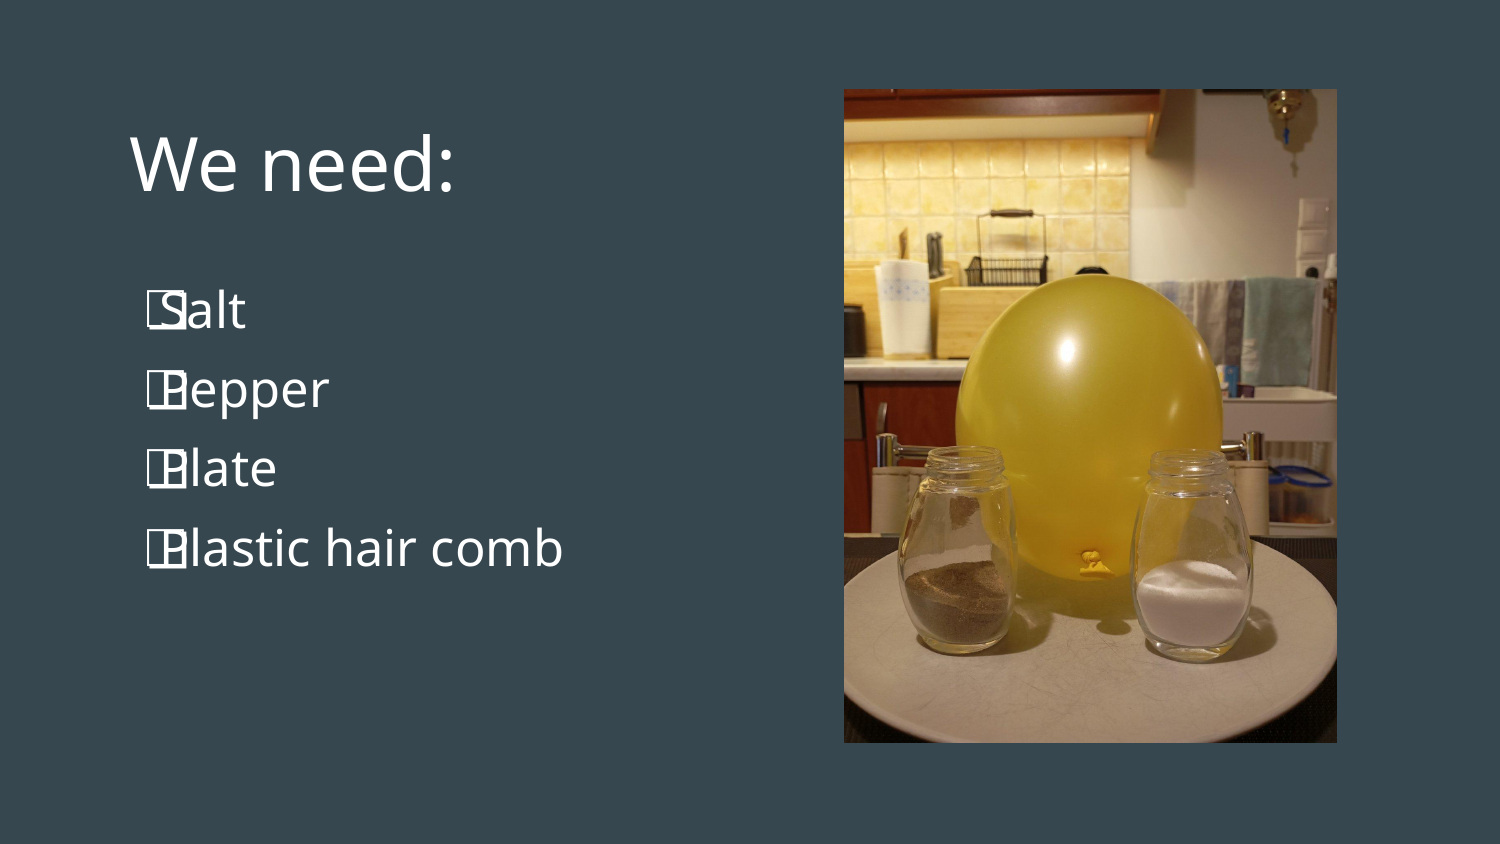

We need:
# Salt
Pepper
Plate
Plastic hair comb